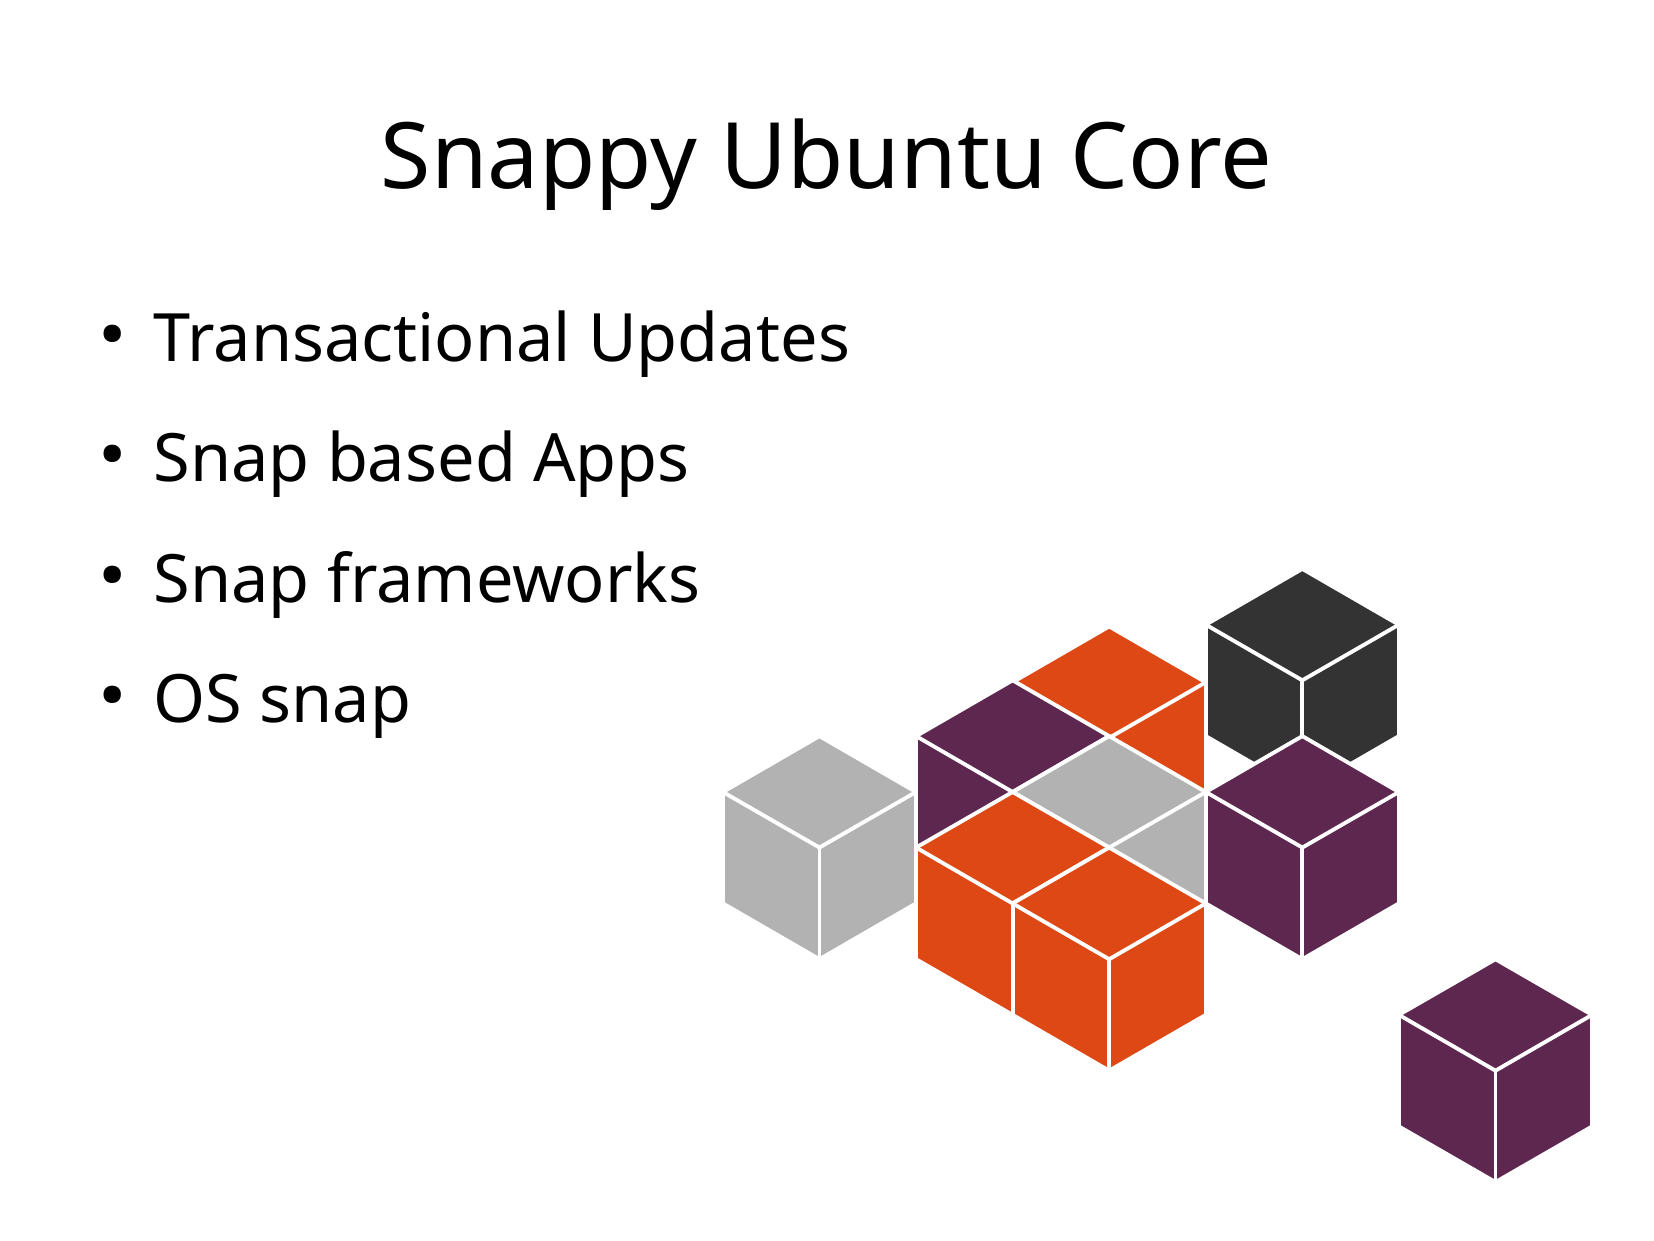

# Snappy Ubuntu Core
Transactional Updates
Snap based Apps
Snap frameworks
OS snap